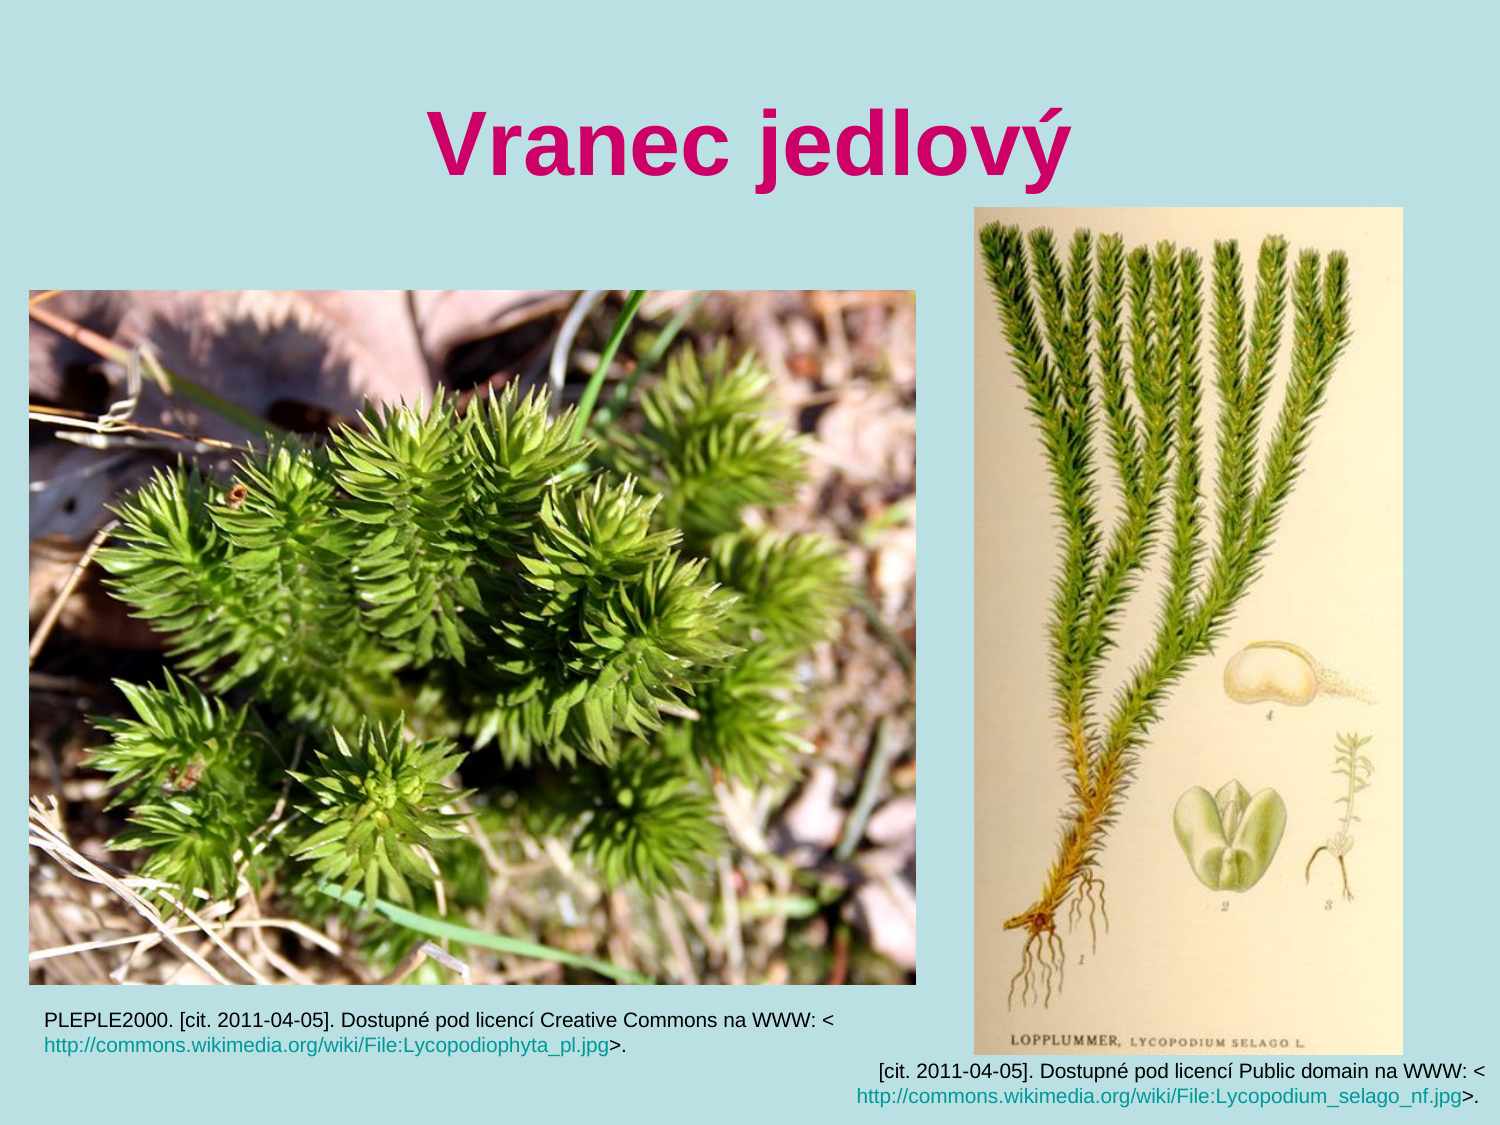

# Vranec jedlový
PLEPLE2000. [cit. 2011-04-05]. Dostupné pod licencí Creative Commons na WWW: <http://commons.wikimedia.org/wiki/File:Lycopodiophyta_pl.jpg>.
[cit. 2011-04-05]. Dostupné pod licencí Public domain na WWW: <http://commons.wikimedia.org/wiki/File:Lycopodium_selago_nf.jpg>.